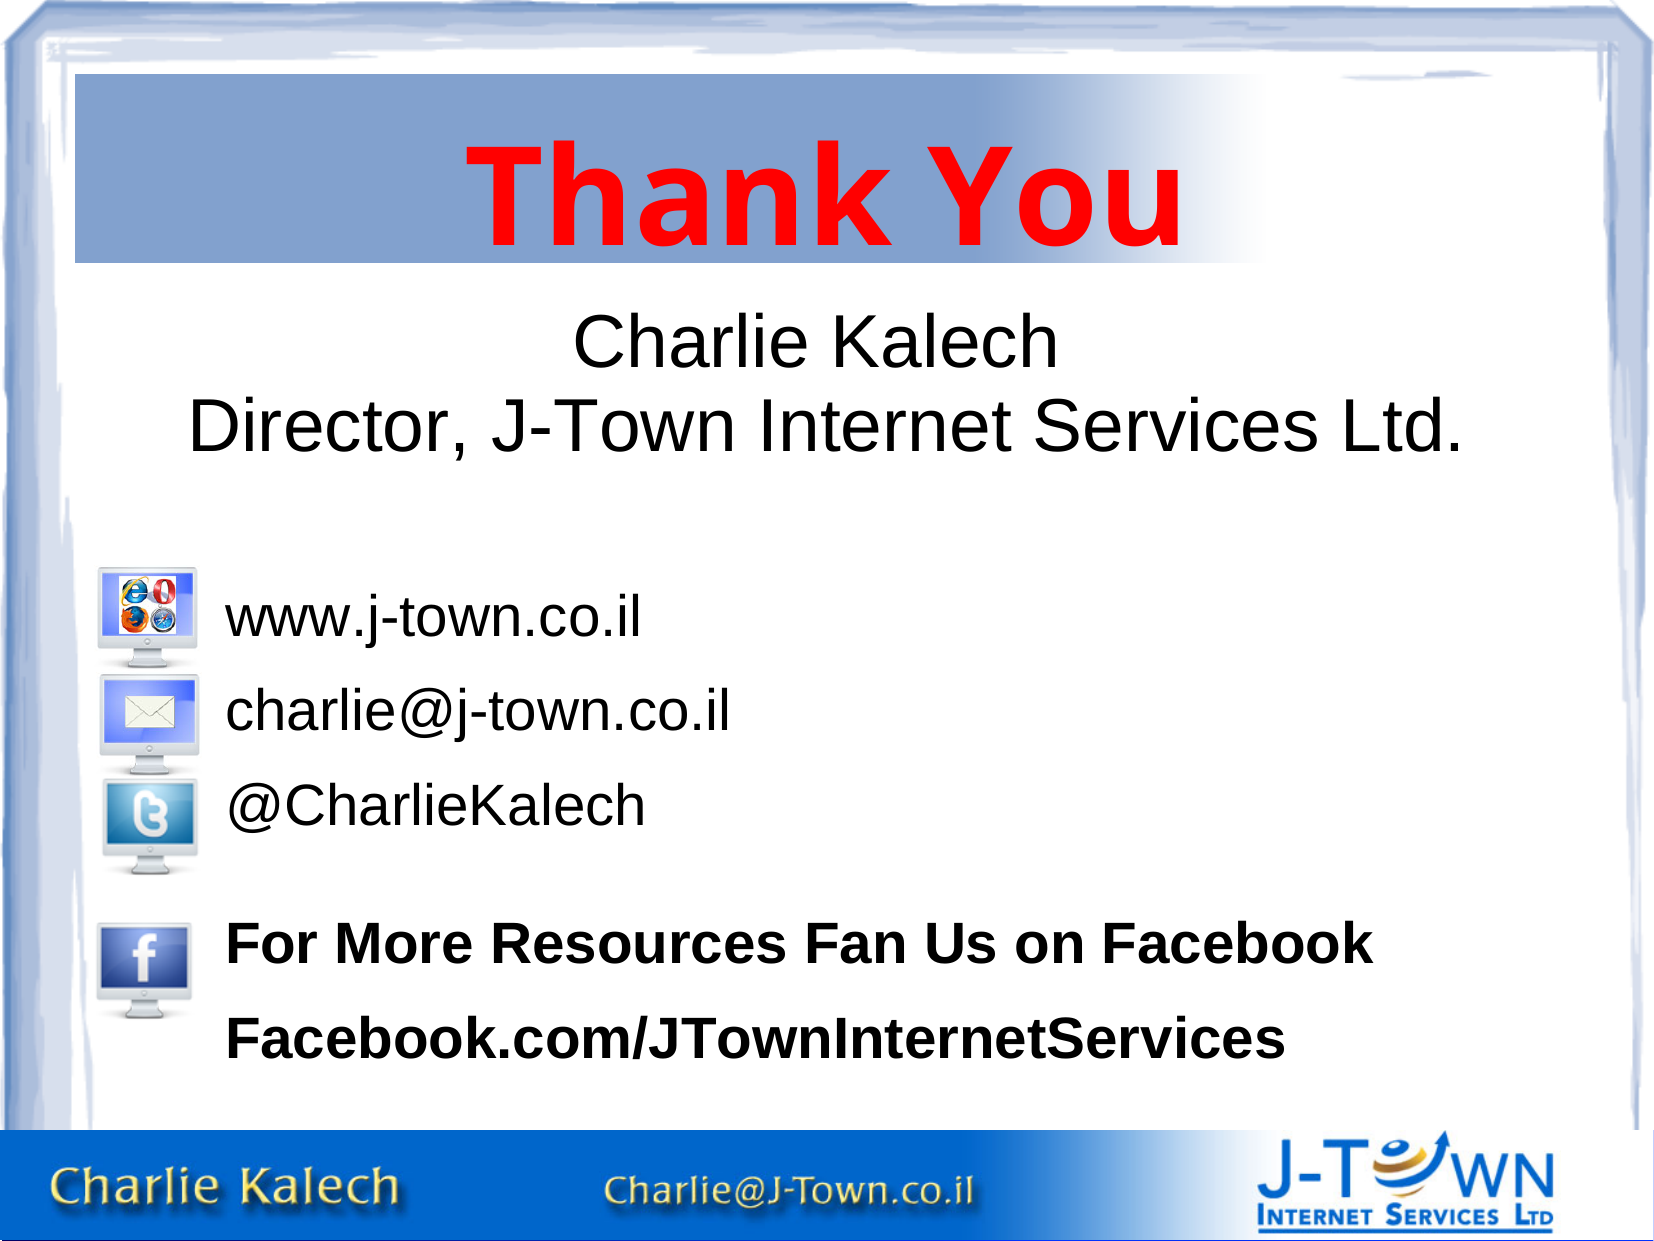

# Thank You Charlie Kalech  Director, J-Town Internet Services Ltd.
www.j-town.co.il
charlie@j-town.co.il
@CharlieKalech
For More Resources Fan Us on Facebook
Facebook.com/JTownInternetServices